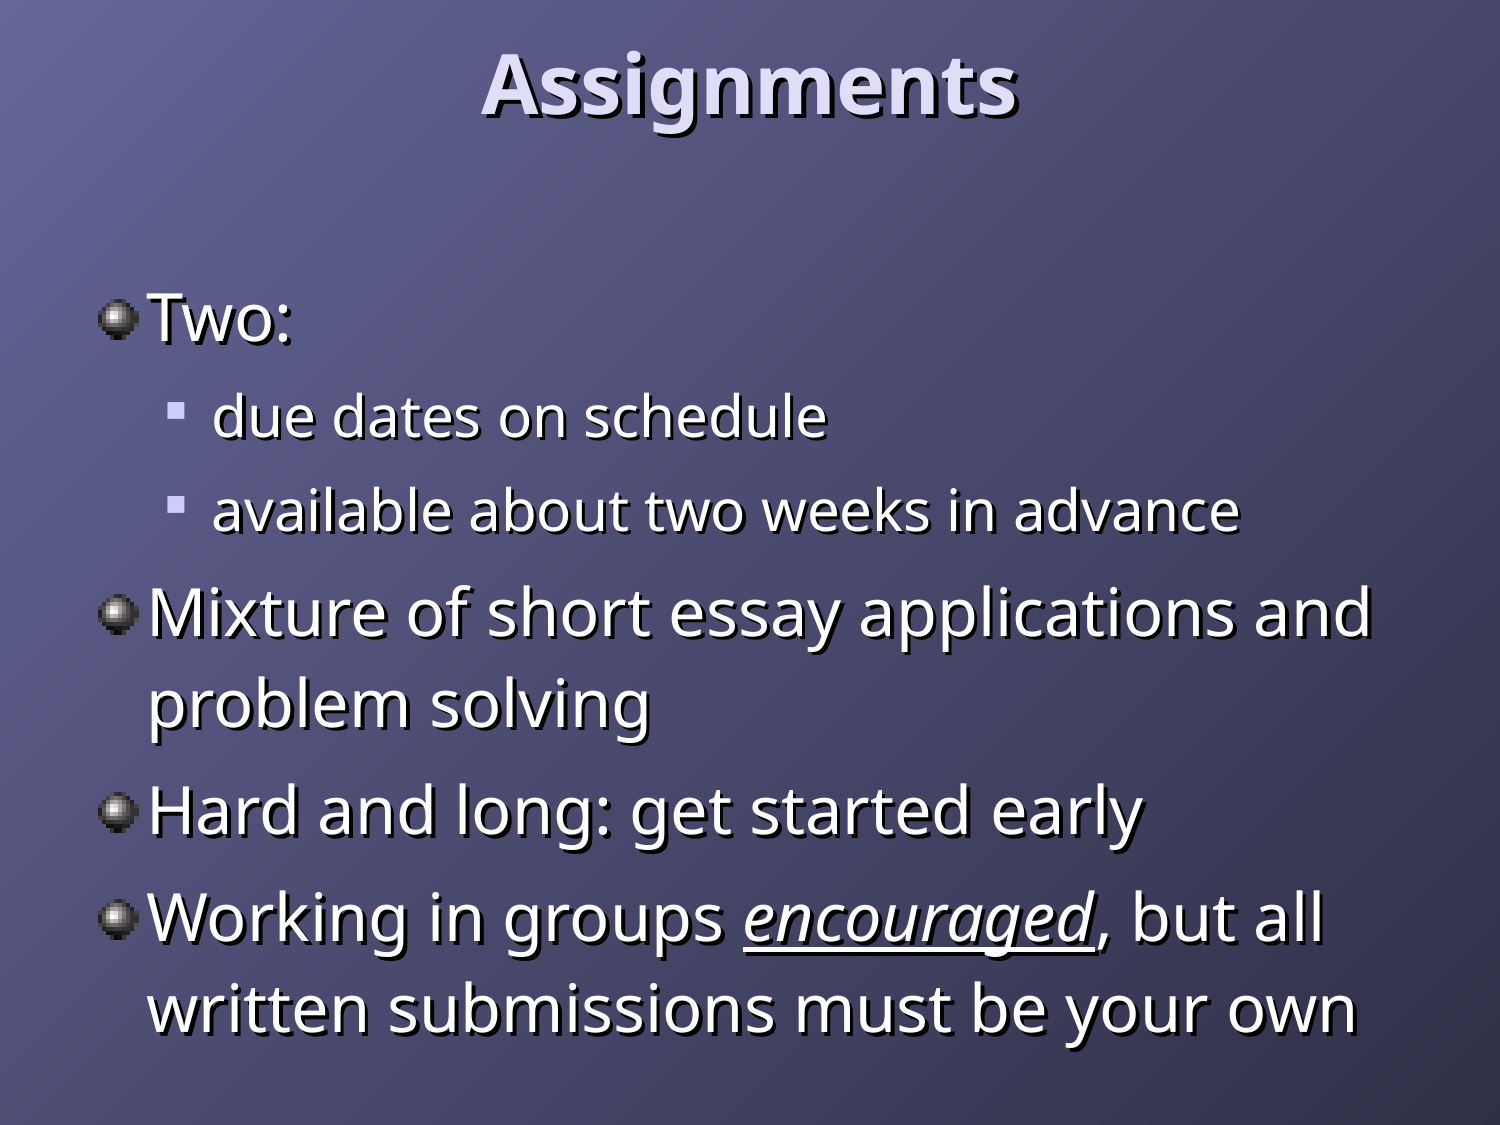

# Assignments
Two:
due dates on schedule
available about two weeks in advance
Mixture of short essay applications and problem solving
Hard and long: get started early
Working in groups encouraged, but all written submissions must be your own